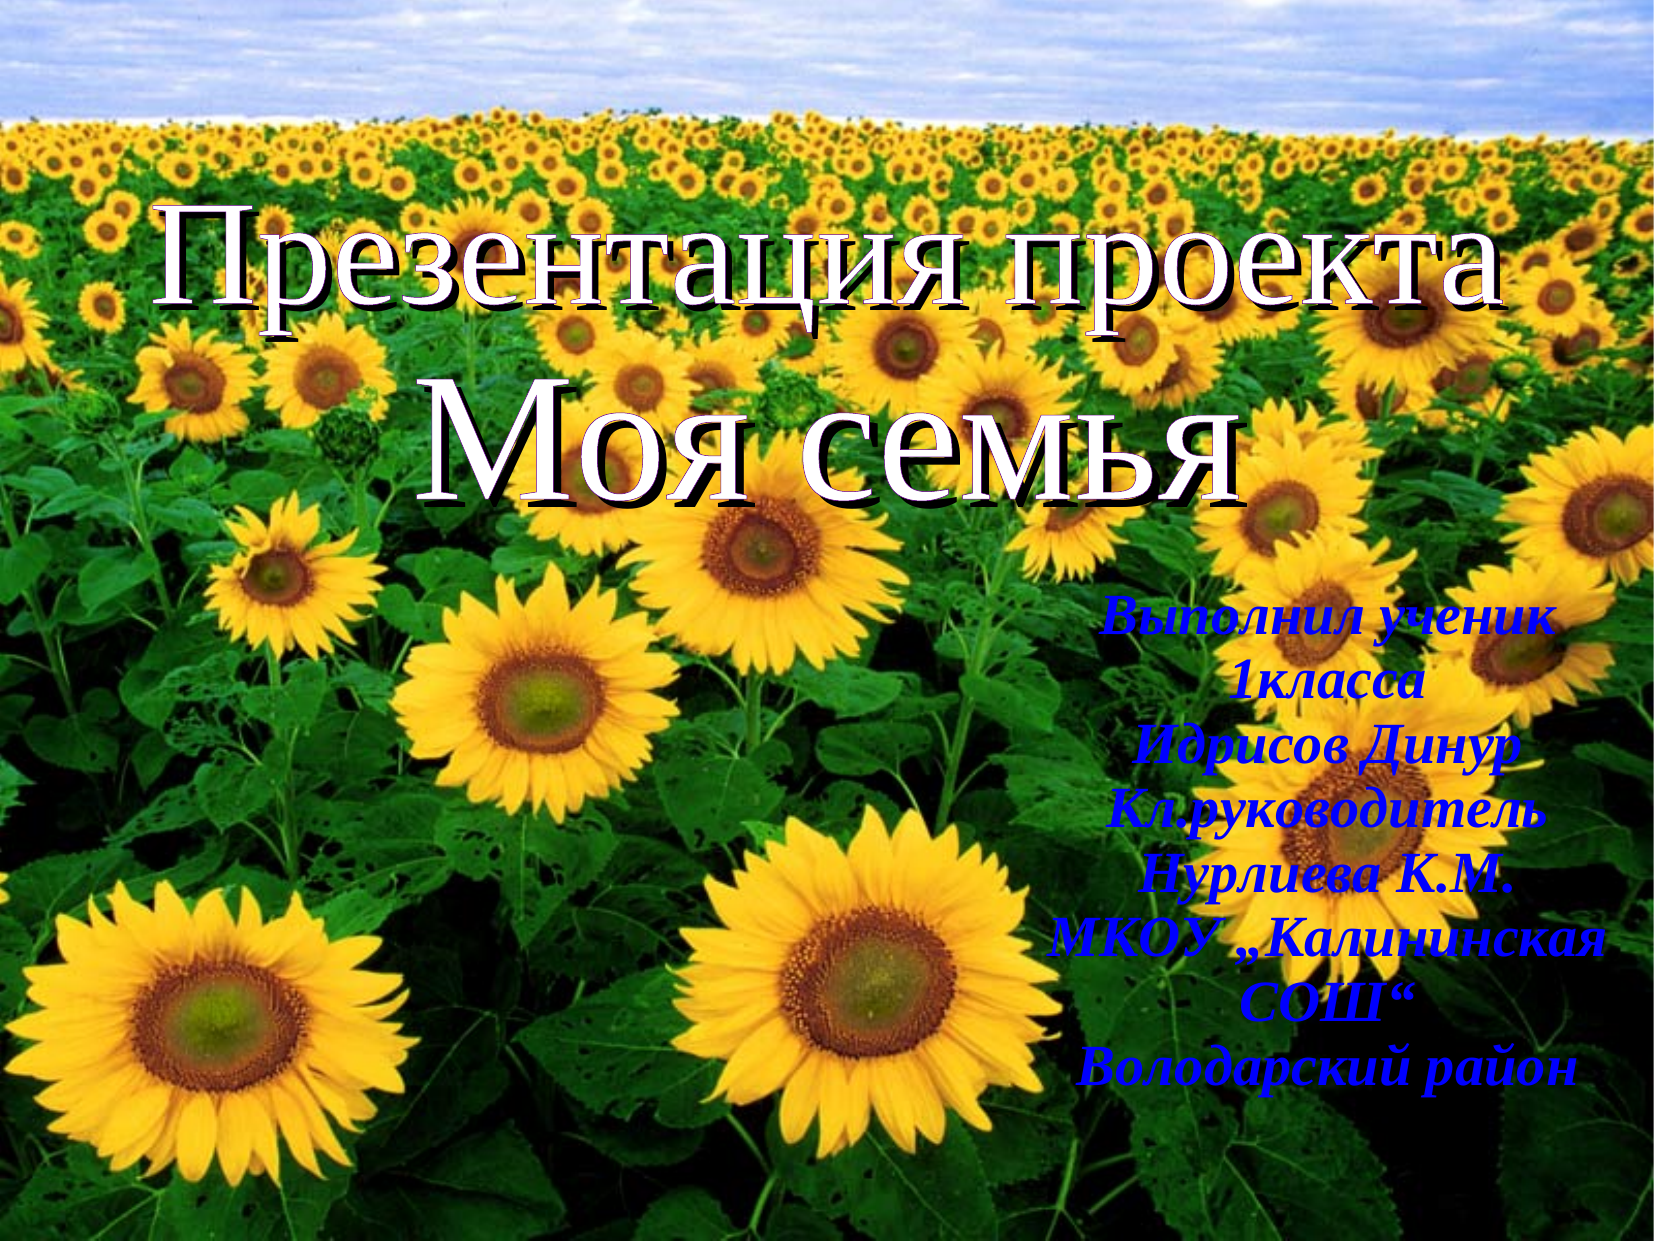

# Презентация проекта Моя семья
Выполнил ученик 1класса
Идрисов Динур
Кл.руководитель Нурлиева К.М.
МКОУ „Калининская СОШ“
Володарский район